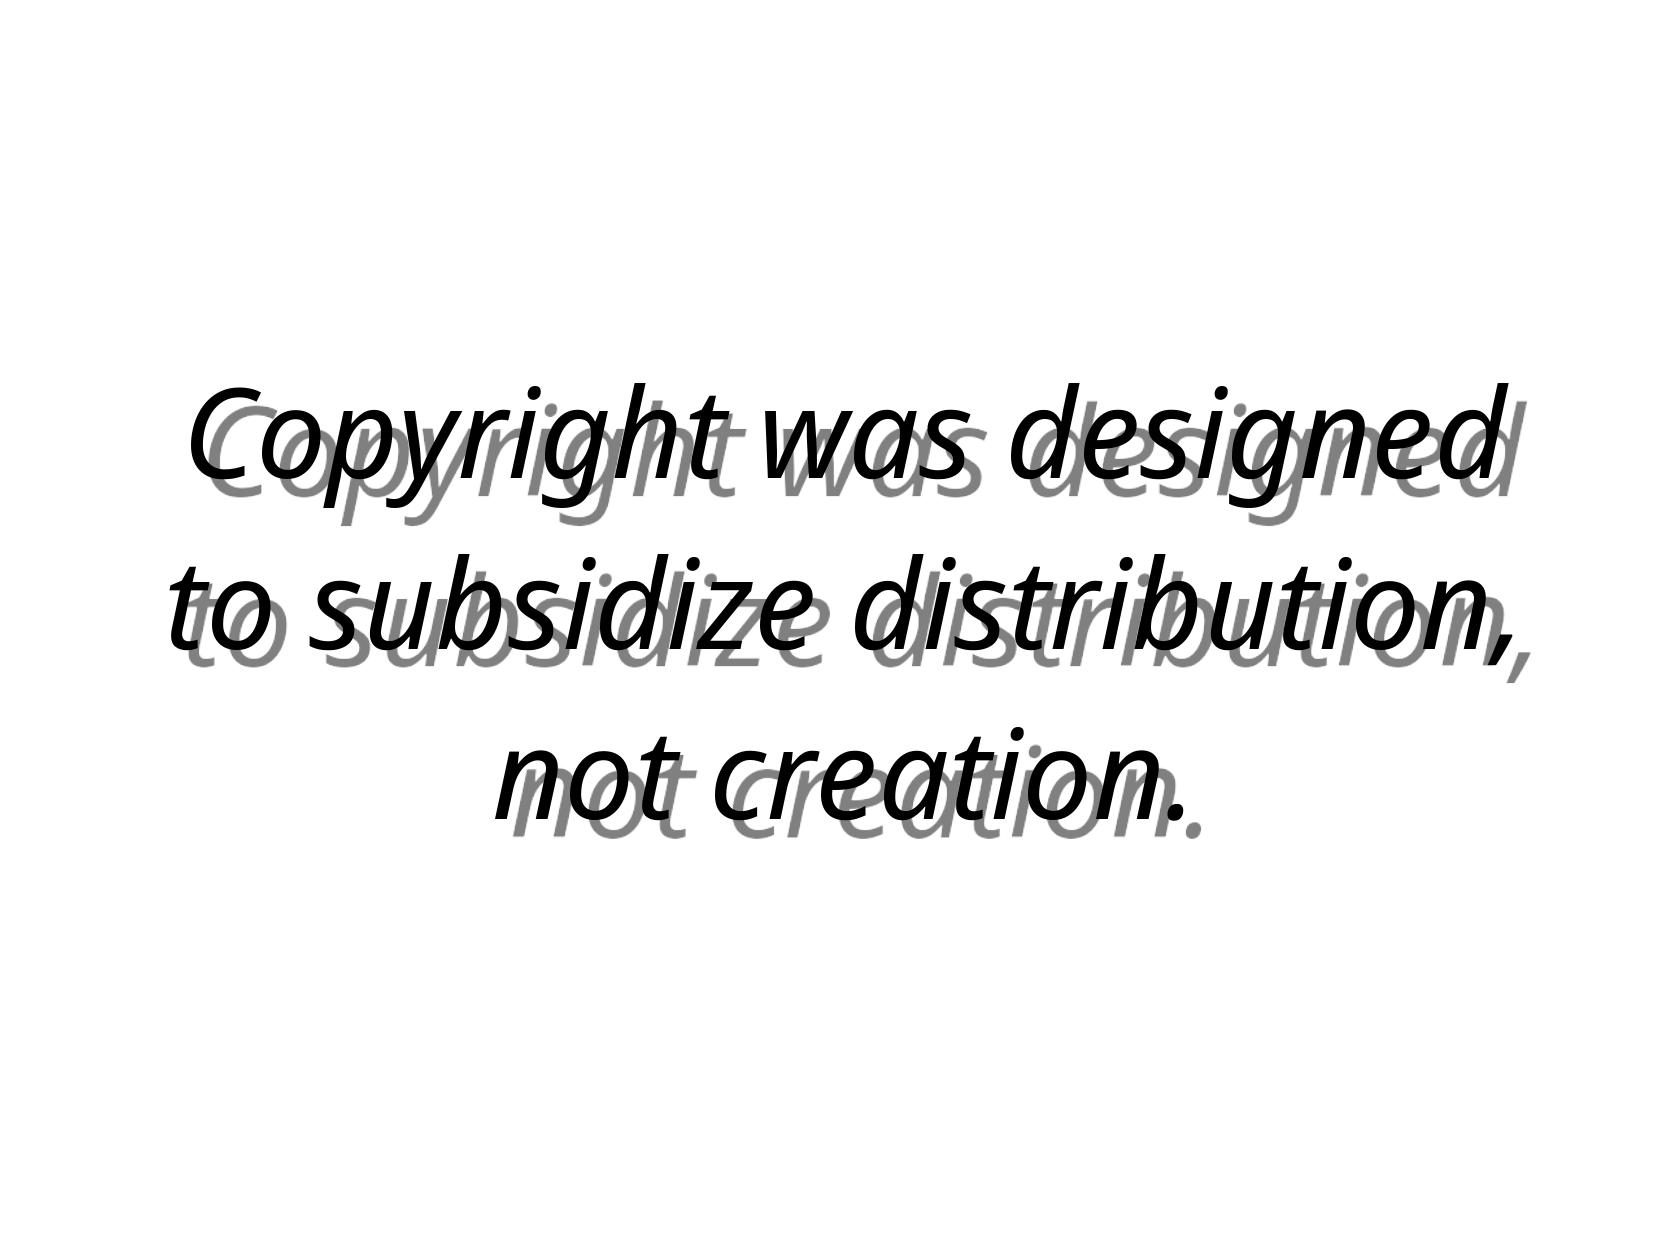

Copyright was designed
to subsidize distribution,
not creation.